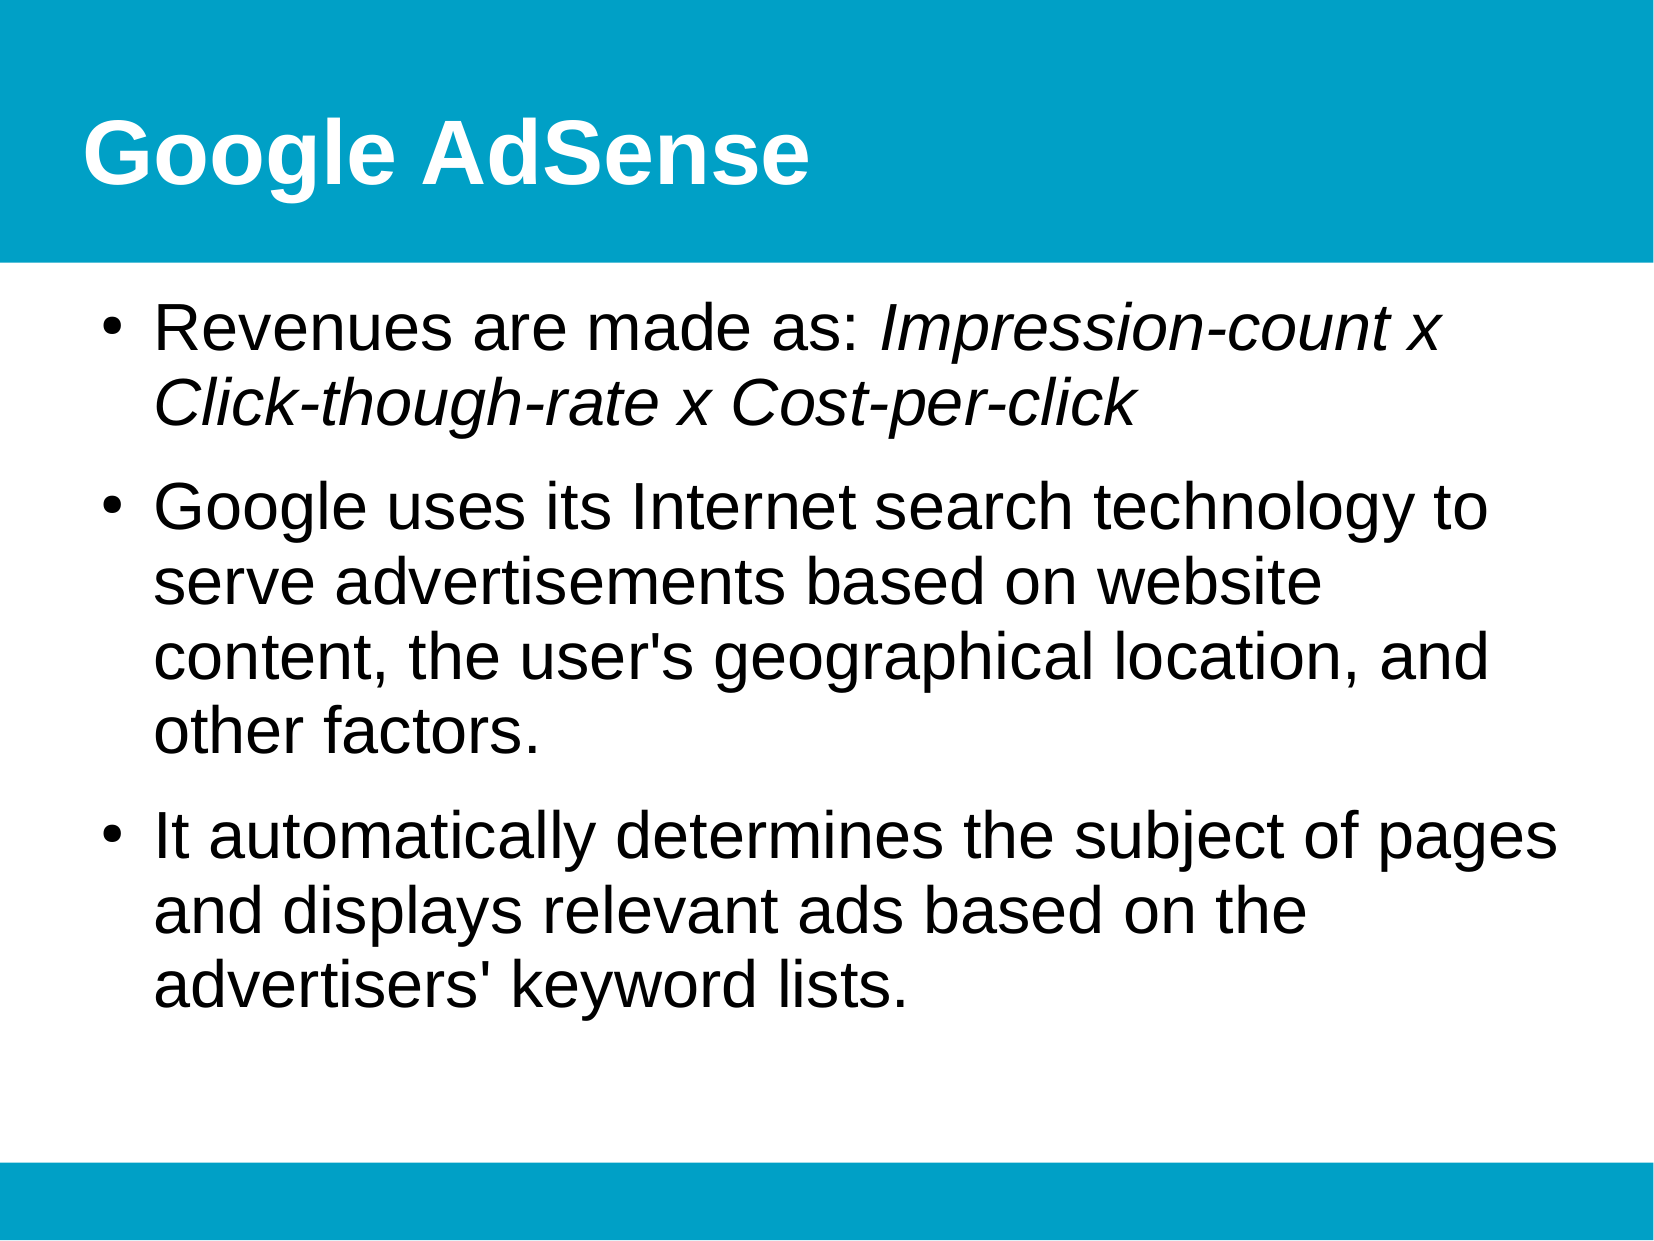

# Google AdSense
Revenues are made as: Impression-count x Click-though-rate x Cost-per-click
Google uses its Internet search technology to serve advertisements based on website content, the user's geographical location, and other factors.
It automatically determines the subject of pages and displays relevant ads based on the advertisers' keyword lists.